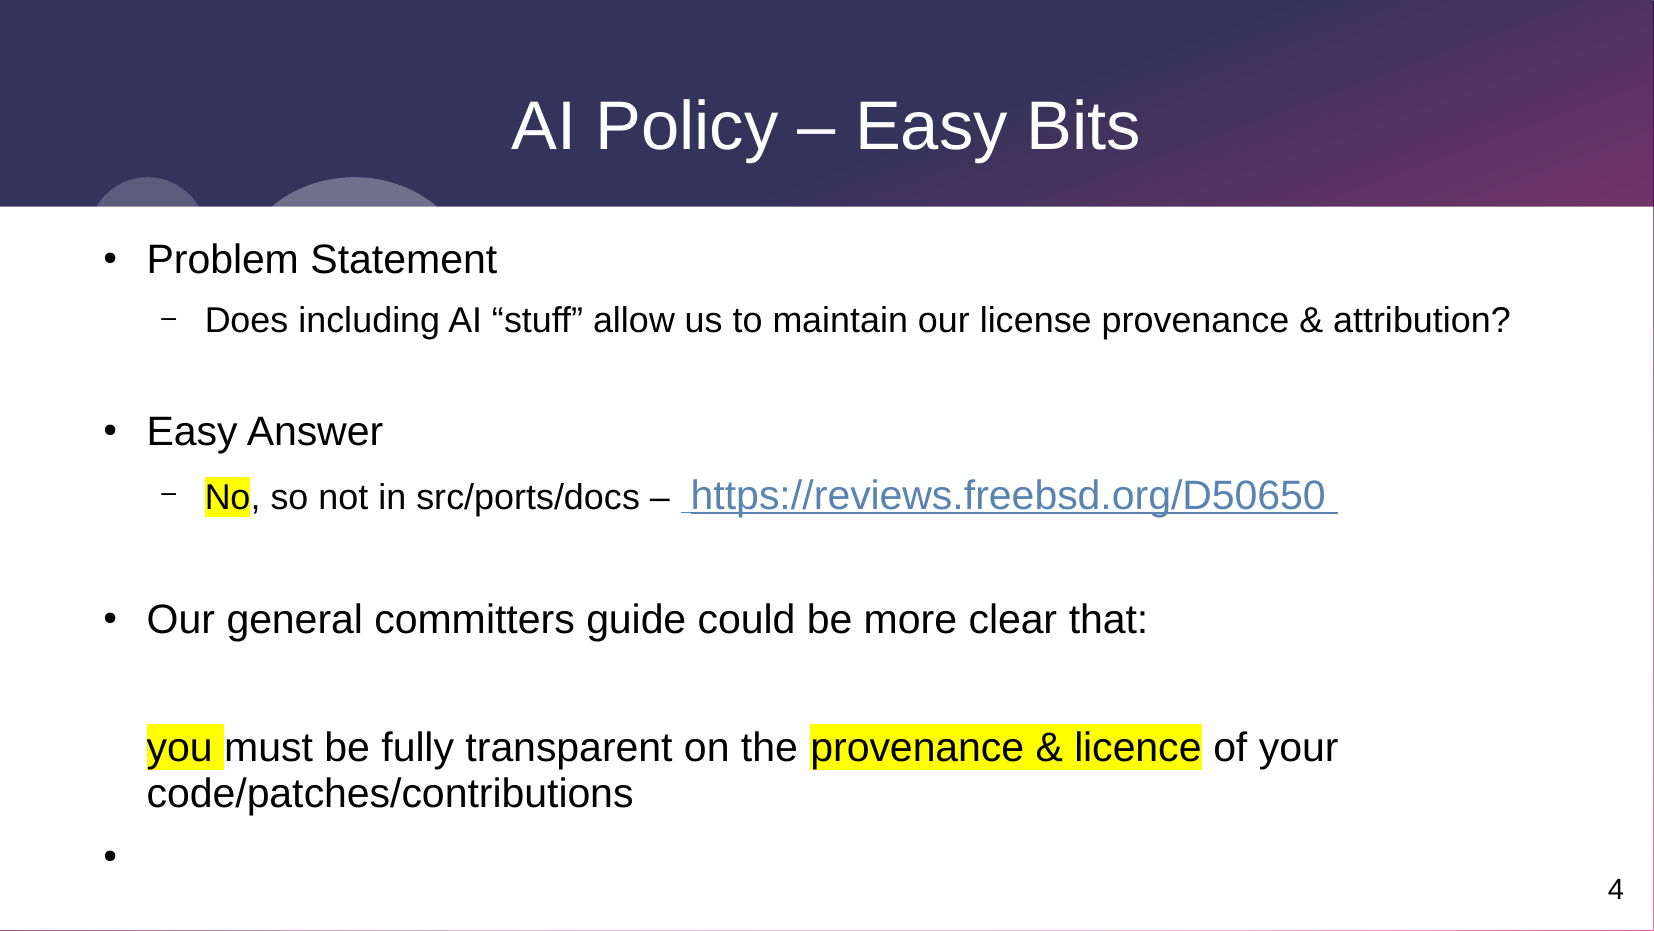

# AI Policy – Easy Bits
Problem Statement
Does including AI “stuff” allow us to maintain our license provenance & attribution?
Easy Answer
No, so not in src/ports/docs – https://reviews.freebsd.org/D50650
Our general committers guide could be more clear that:
you must be fully transparent on the provenance & licence of your code/patches/contributions
4